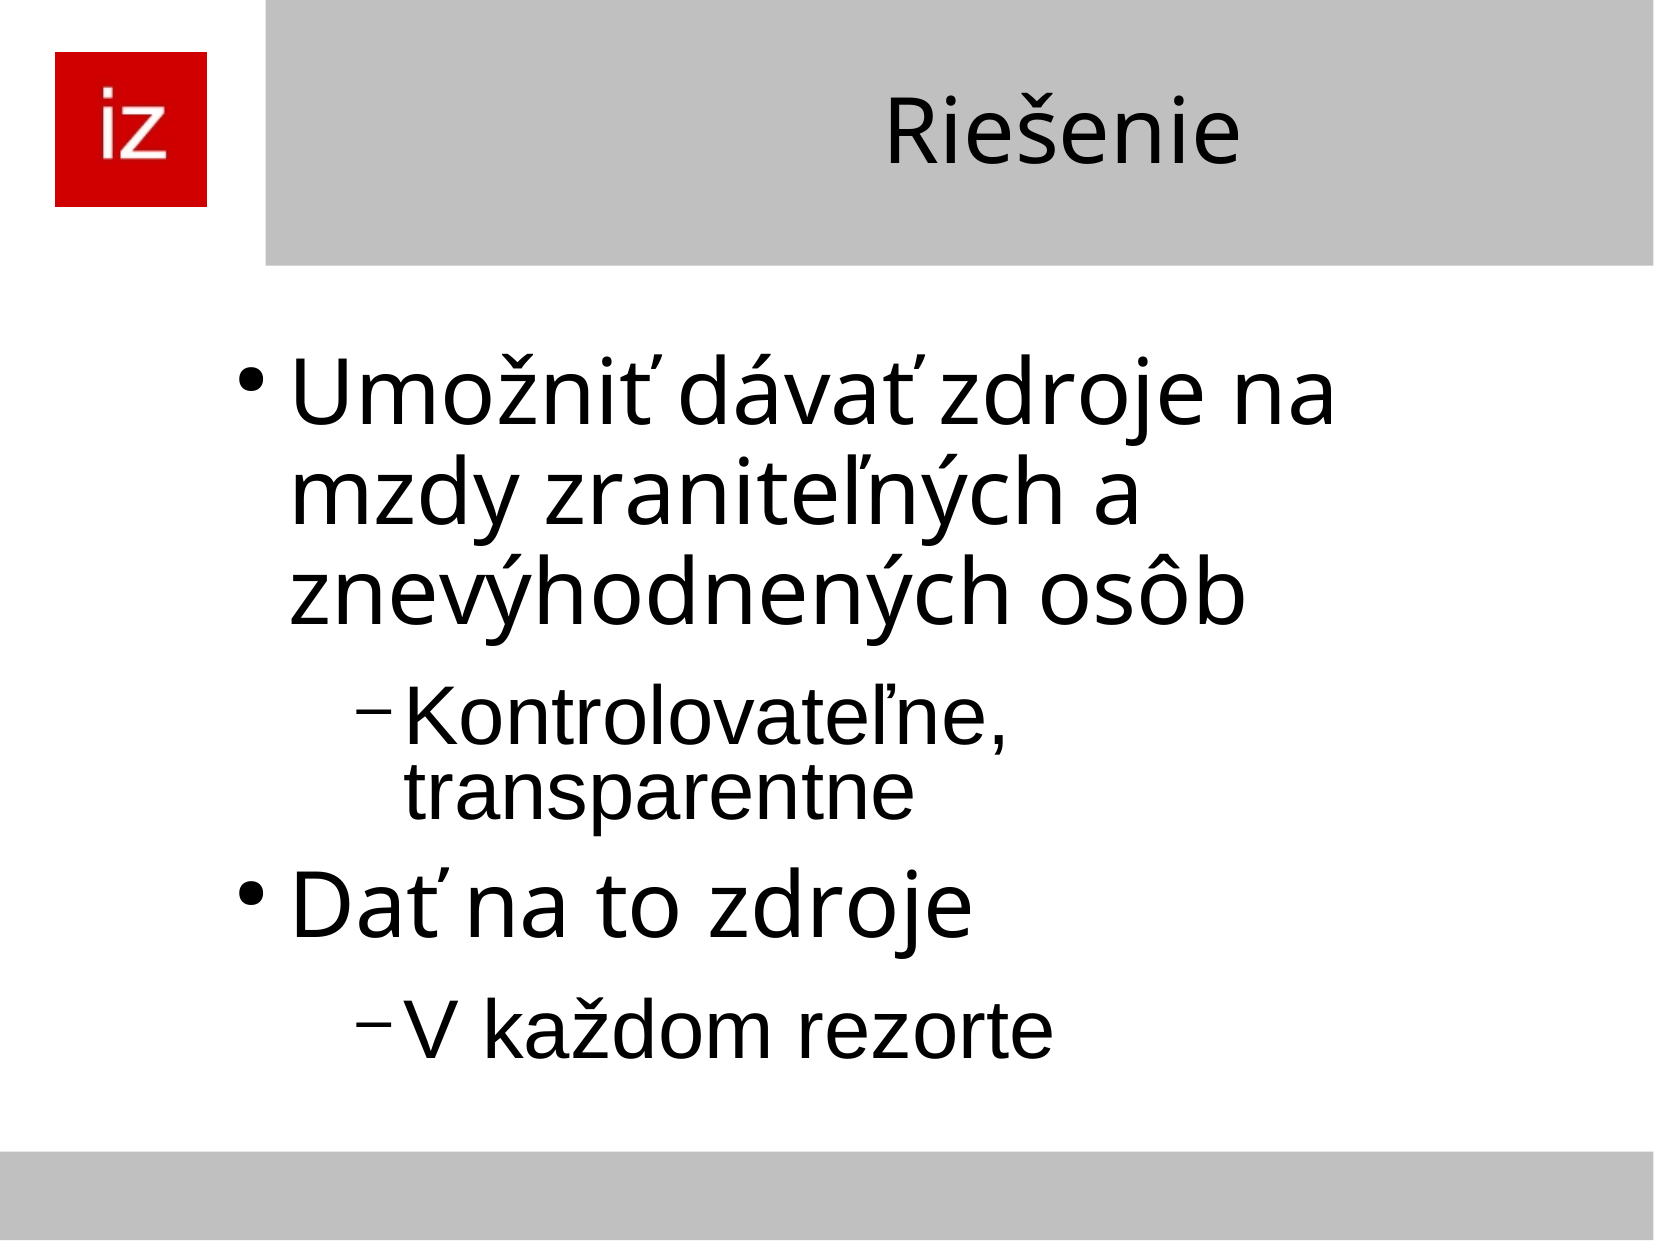

# Riešenie
Umožniť dávať zdroje na mzdy zraniteľných a znevýhodnených osôb
Kontrolovateľne, transparentne
Dať na to zdroje
V každom rezorte